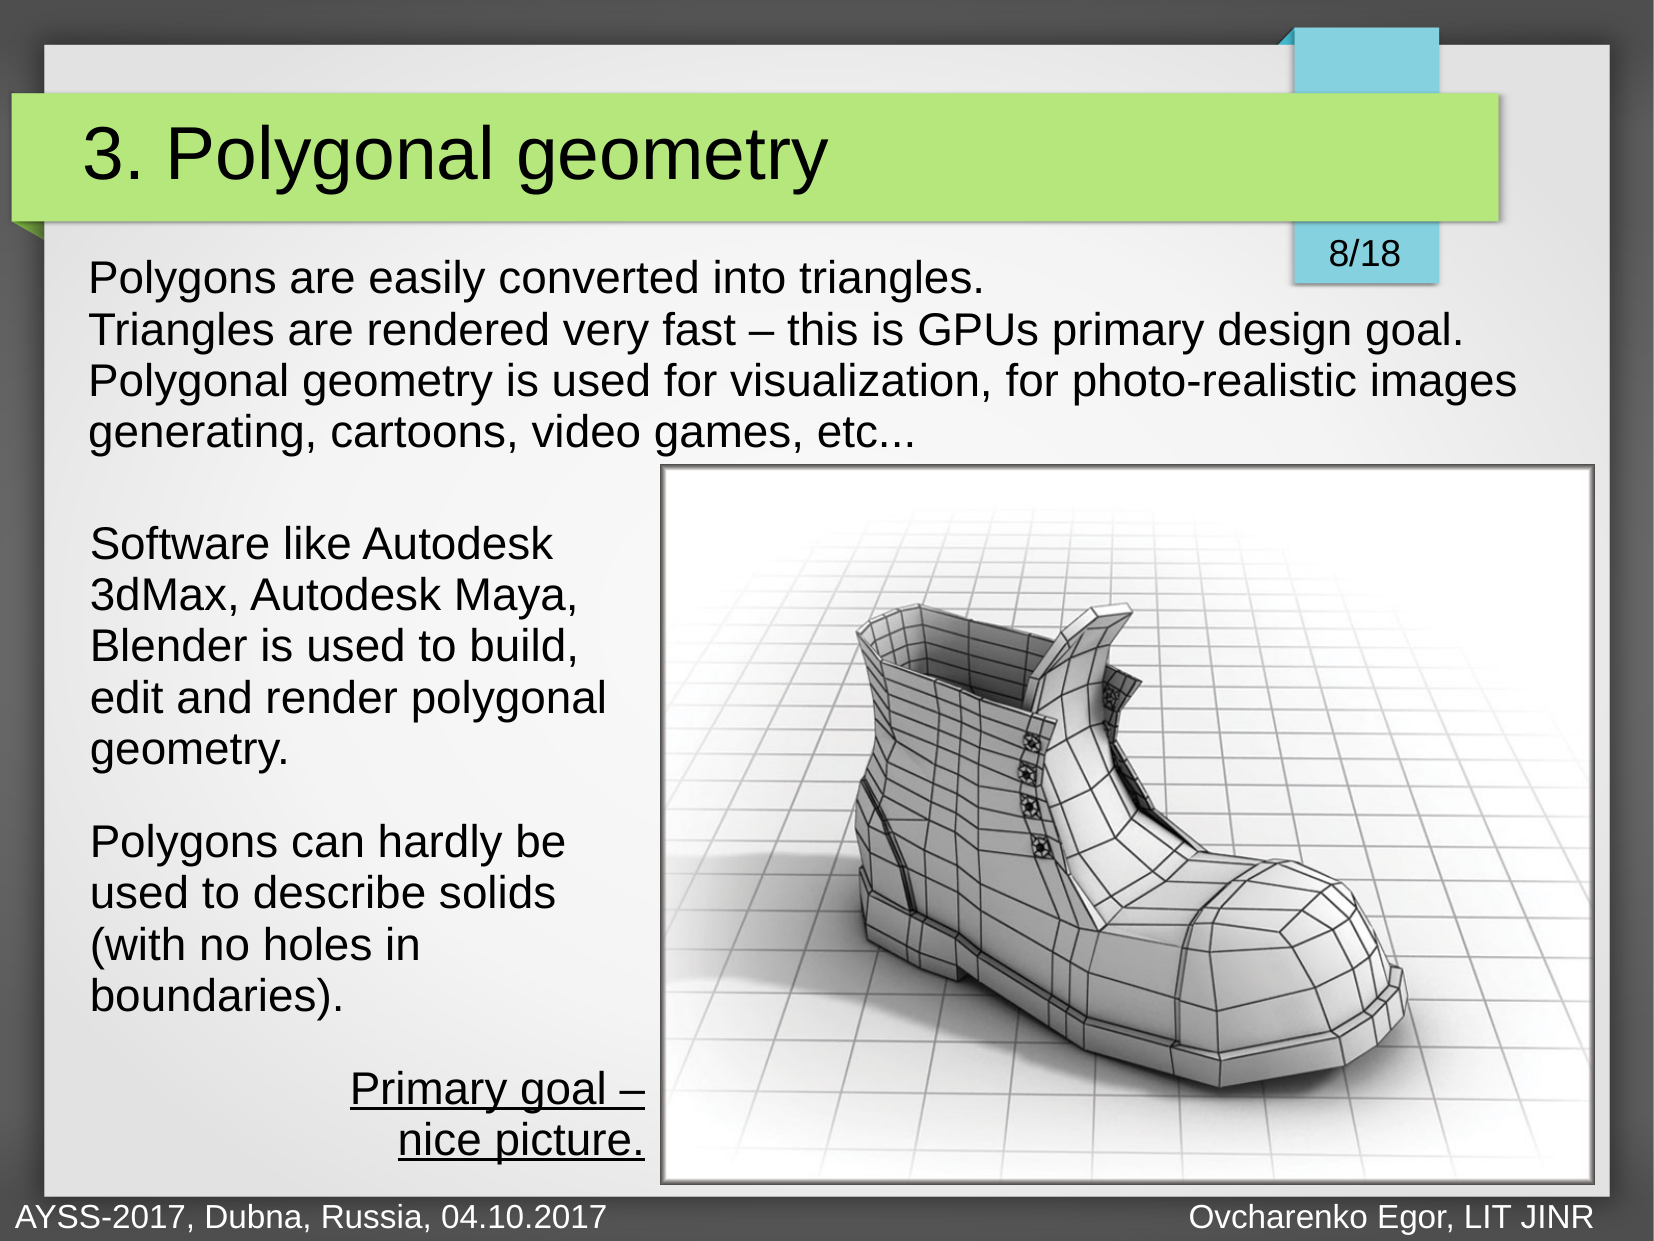

# 3. Polygonal geometry
8/18
Polygons are easily converted into triangles.
Triangles are rendered very fast – this is GPUs primary design goal.
Polygonal geometry is used for visualization, for photo-realistic images generating, cartoons, video games, etc...
Software like Autodesk 3dMax, Autodesk Maya, Blender is used to build, edit and render polygonal geometry.
Polygons can hardly be used to describe solids (with no holes in boundaries).
Primary goal –
nice picture.
AYSS-2017, Dubna, Russia, 04.10.2017 Ovcharenko Egor, LIT JINR